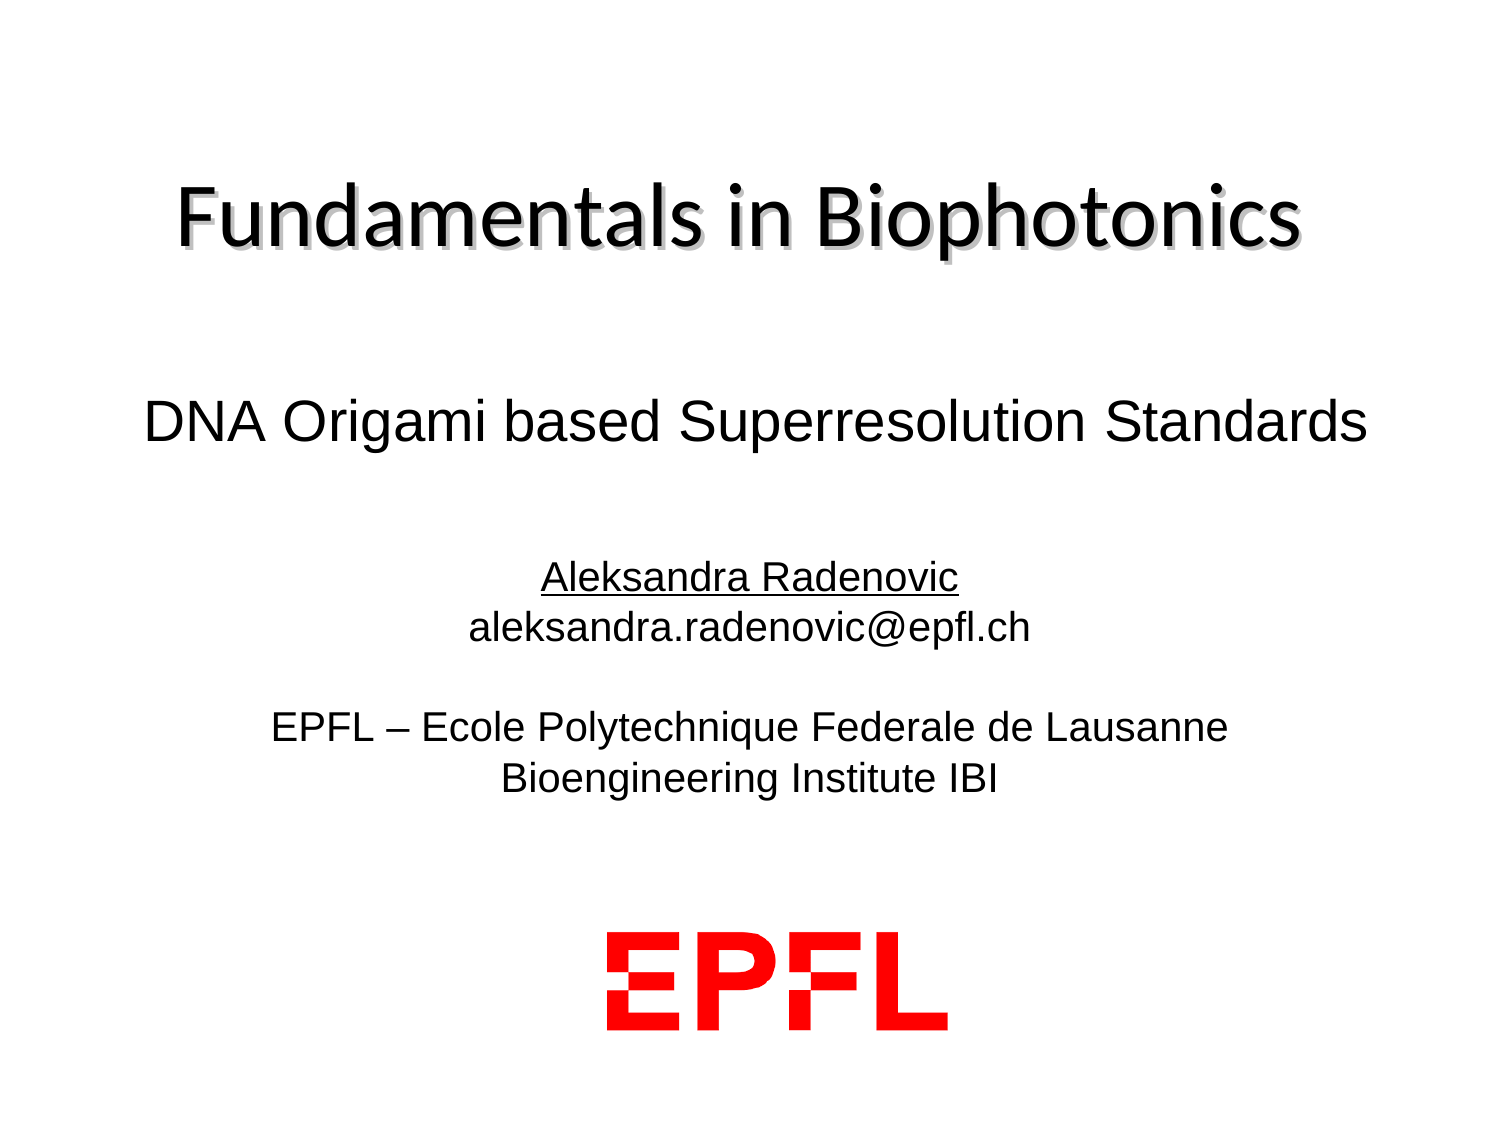

# Fundamentals in Biophotonics
DNA Origami based Superresolution Standards
Aleksandra Radenovic
aleksandra.radenovic@epfl.ch
EPFL – Ecole Polytechnique Federale de Lausanne
Bioengineering Institute IBI